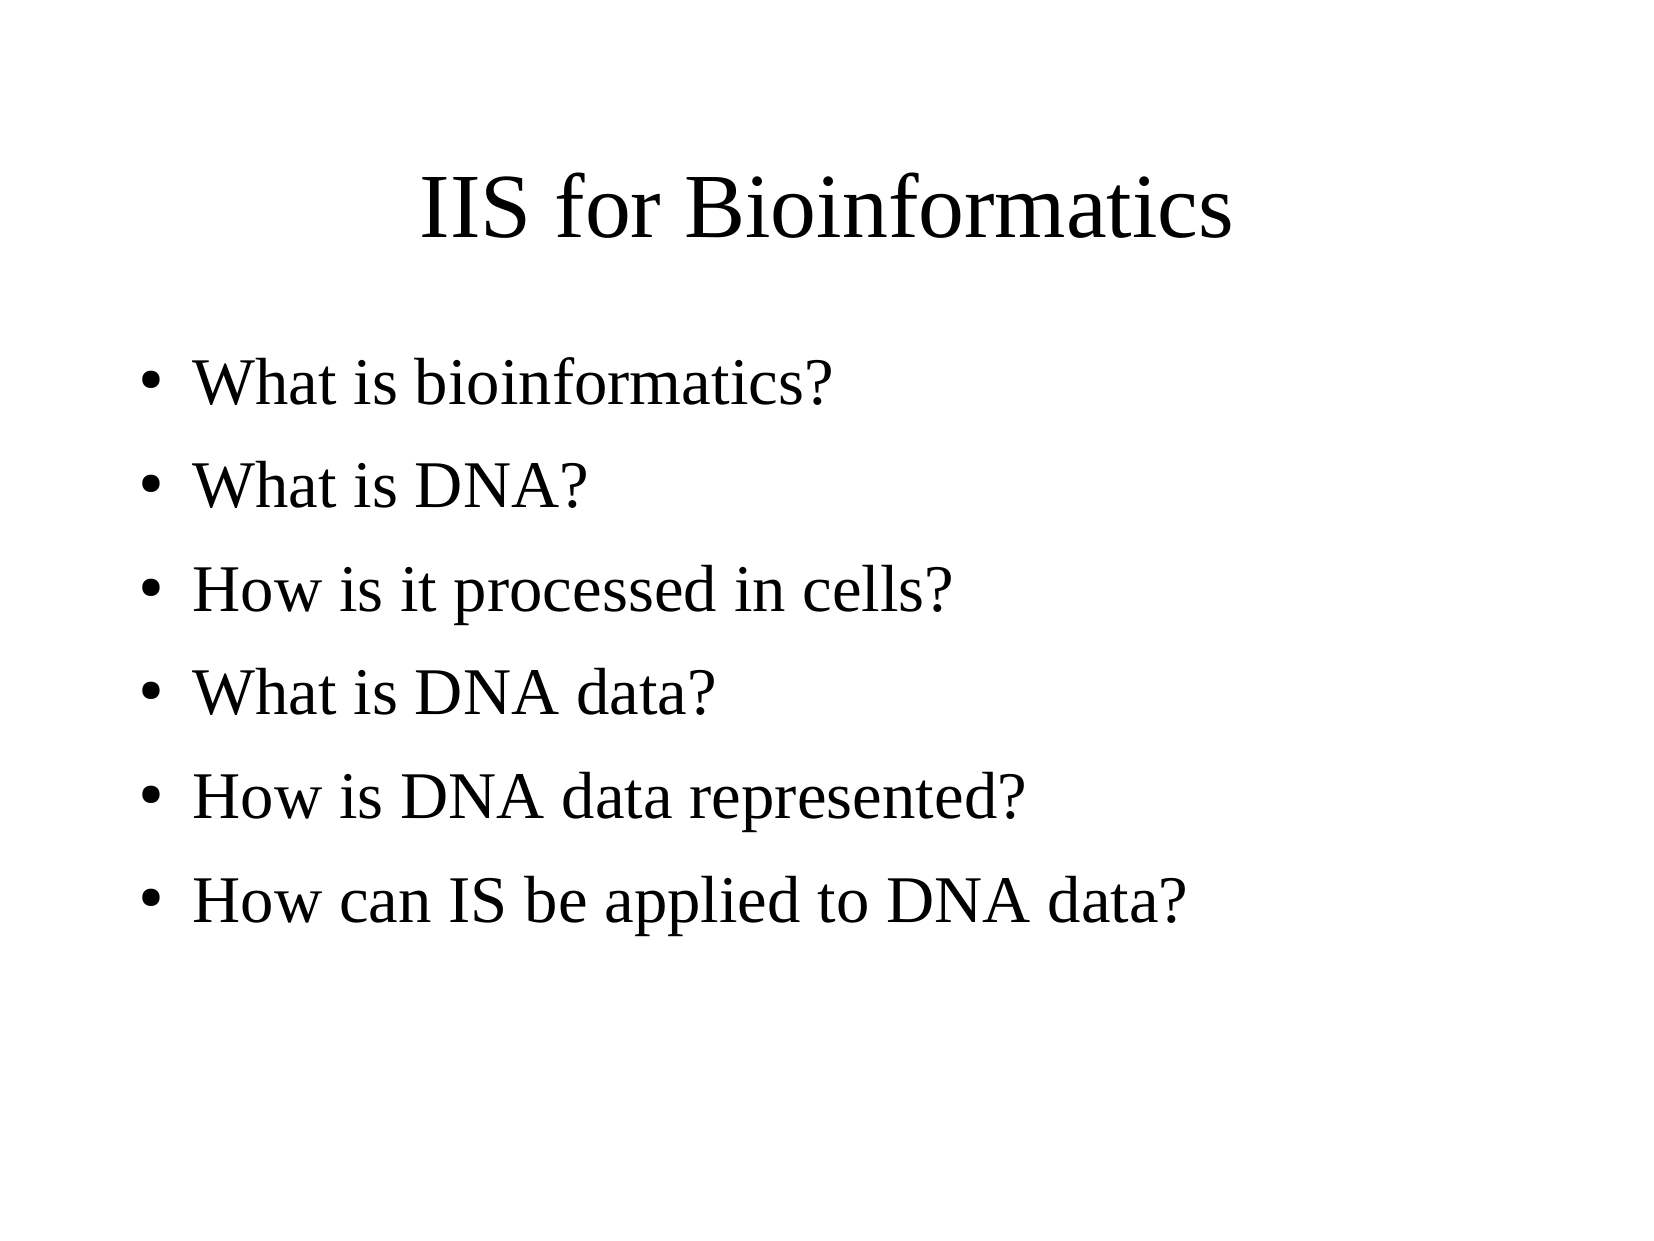

# IIS for Bioinformatics
What is bioinformatics?
What is DNA?
How is it processed in cells?
What is DNA data?
How is DNA data represented?
How can IS be applied to DNA data?